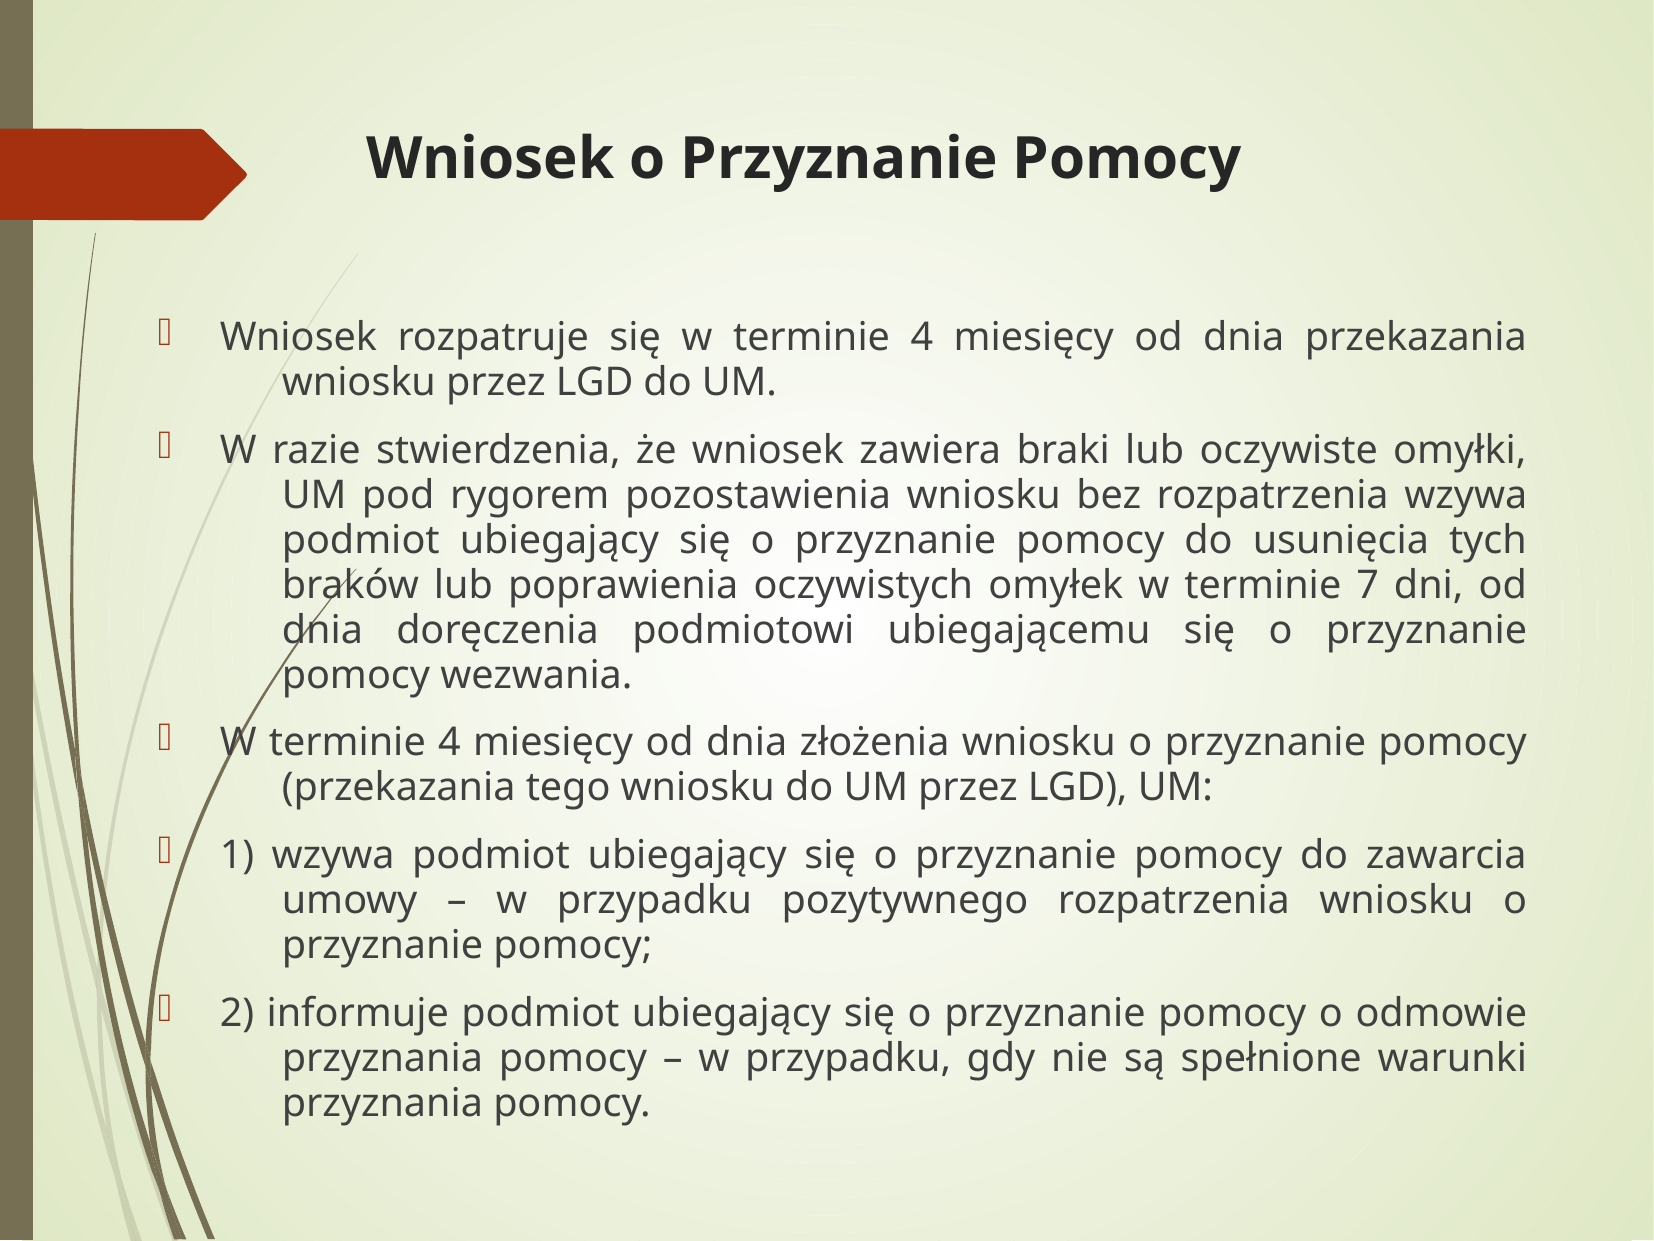

# Wniosek o Przyznanie Pomocy
Wniosek rozpatruje się w terminie 4 miesięcy od dnia przekazania wniosku przez LGD do UM.
W razie stwierdzenia, że wniosek zawiera braki lub oczywiste omyłki, UM pod rygorem pozostawienia wniosku bez rozpatrzenia wzywa podmiot ubiegający się o przyznanie pomocy do usunięcia tych braków lub poprawienia oczywistych omyłek w terminie 7 dni, od dnia doręczenia podmiotowi ubiegającemu się o przyznanie pomocy wezwania.
W terminie 4 miesięcy od dnia złożenia wniosku o przyznanie pomocy (przekazania tego wniosku do UM przez LGD), UM:
1) wzywa podmiot ubiegający się o przyznanie pomocy do zawarcia umowy – w przypadku pozytywnego rozpatrzenia wniosku o przyznanie pomocy;
2) informuje podmiot ubiegający się o przyznanie pomocy o odmowie przyznania pomocy – w przypadku, gdy nie są spełnione warunki przyznania pomocy.